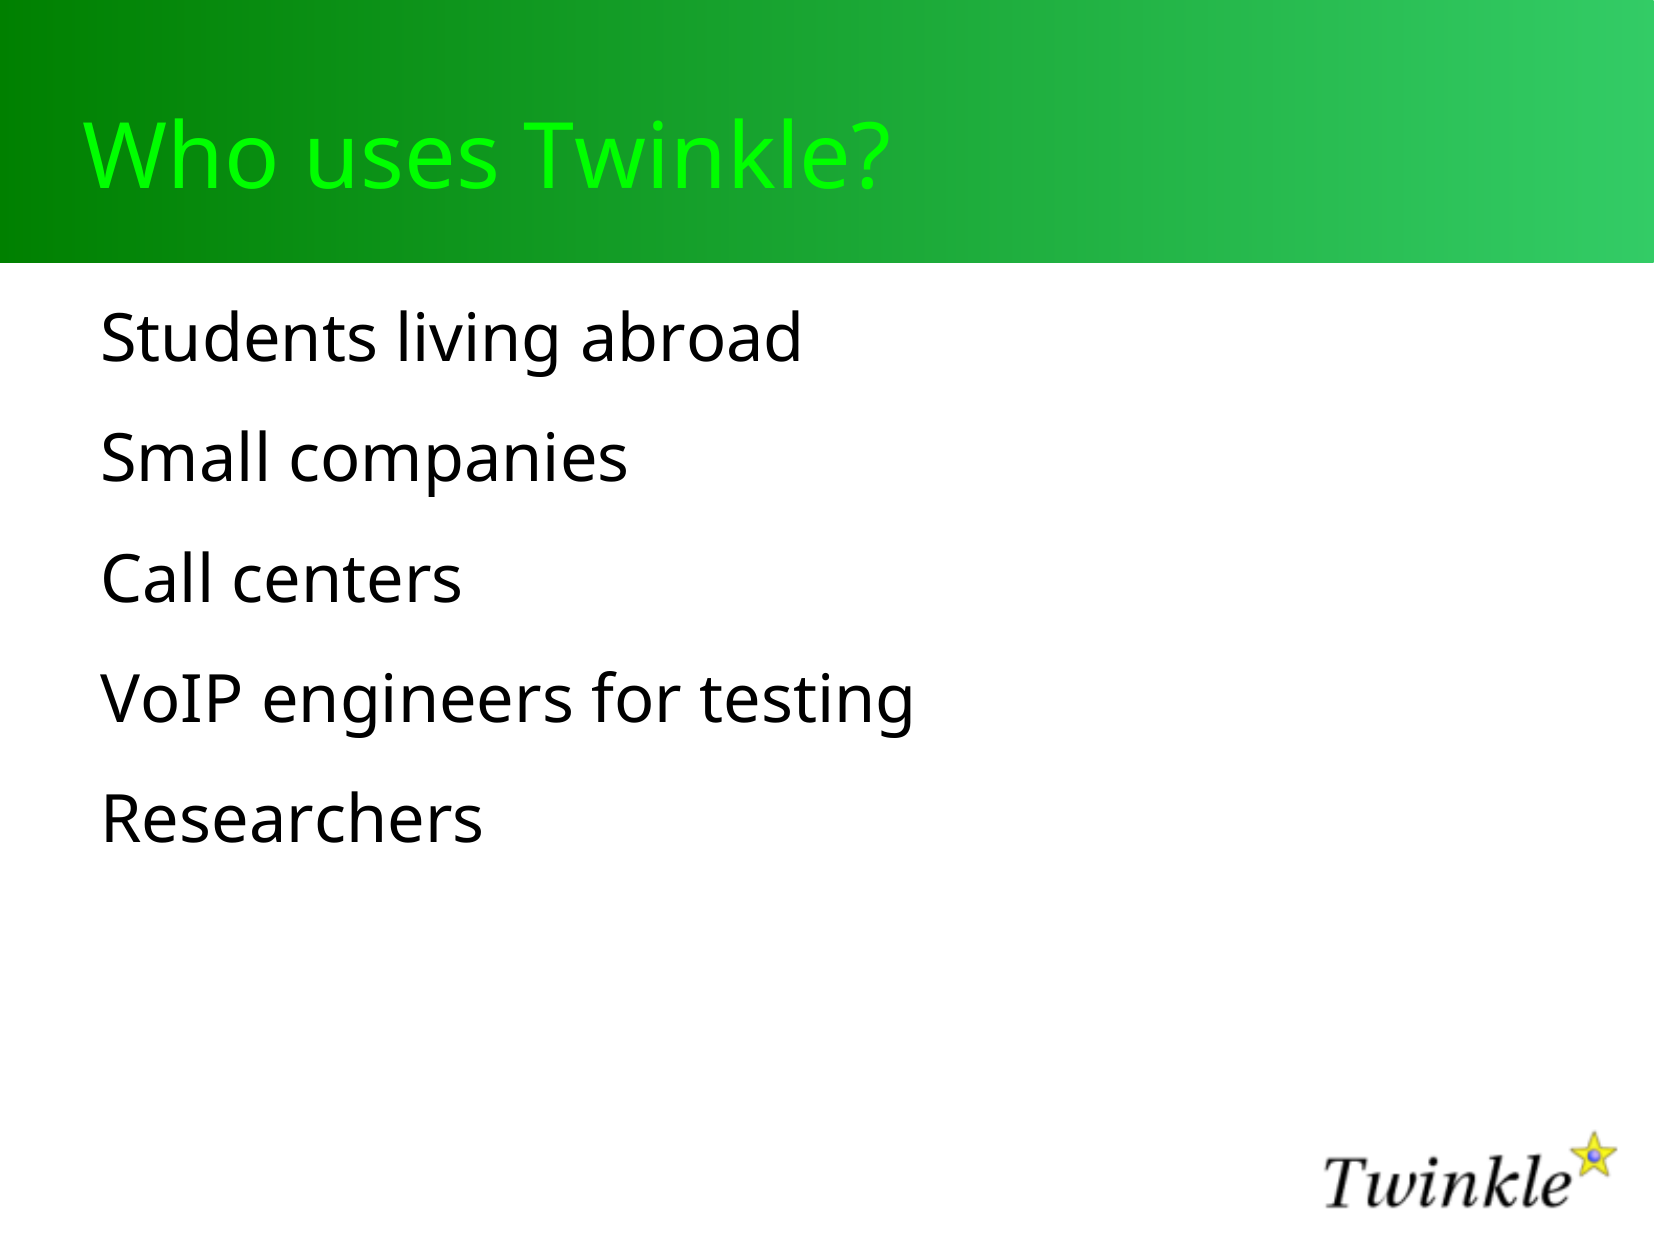

# Who uses Twinkle?
Students living abroad
Small companies
Call centers
VoIP engineers for testing
Researchers